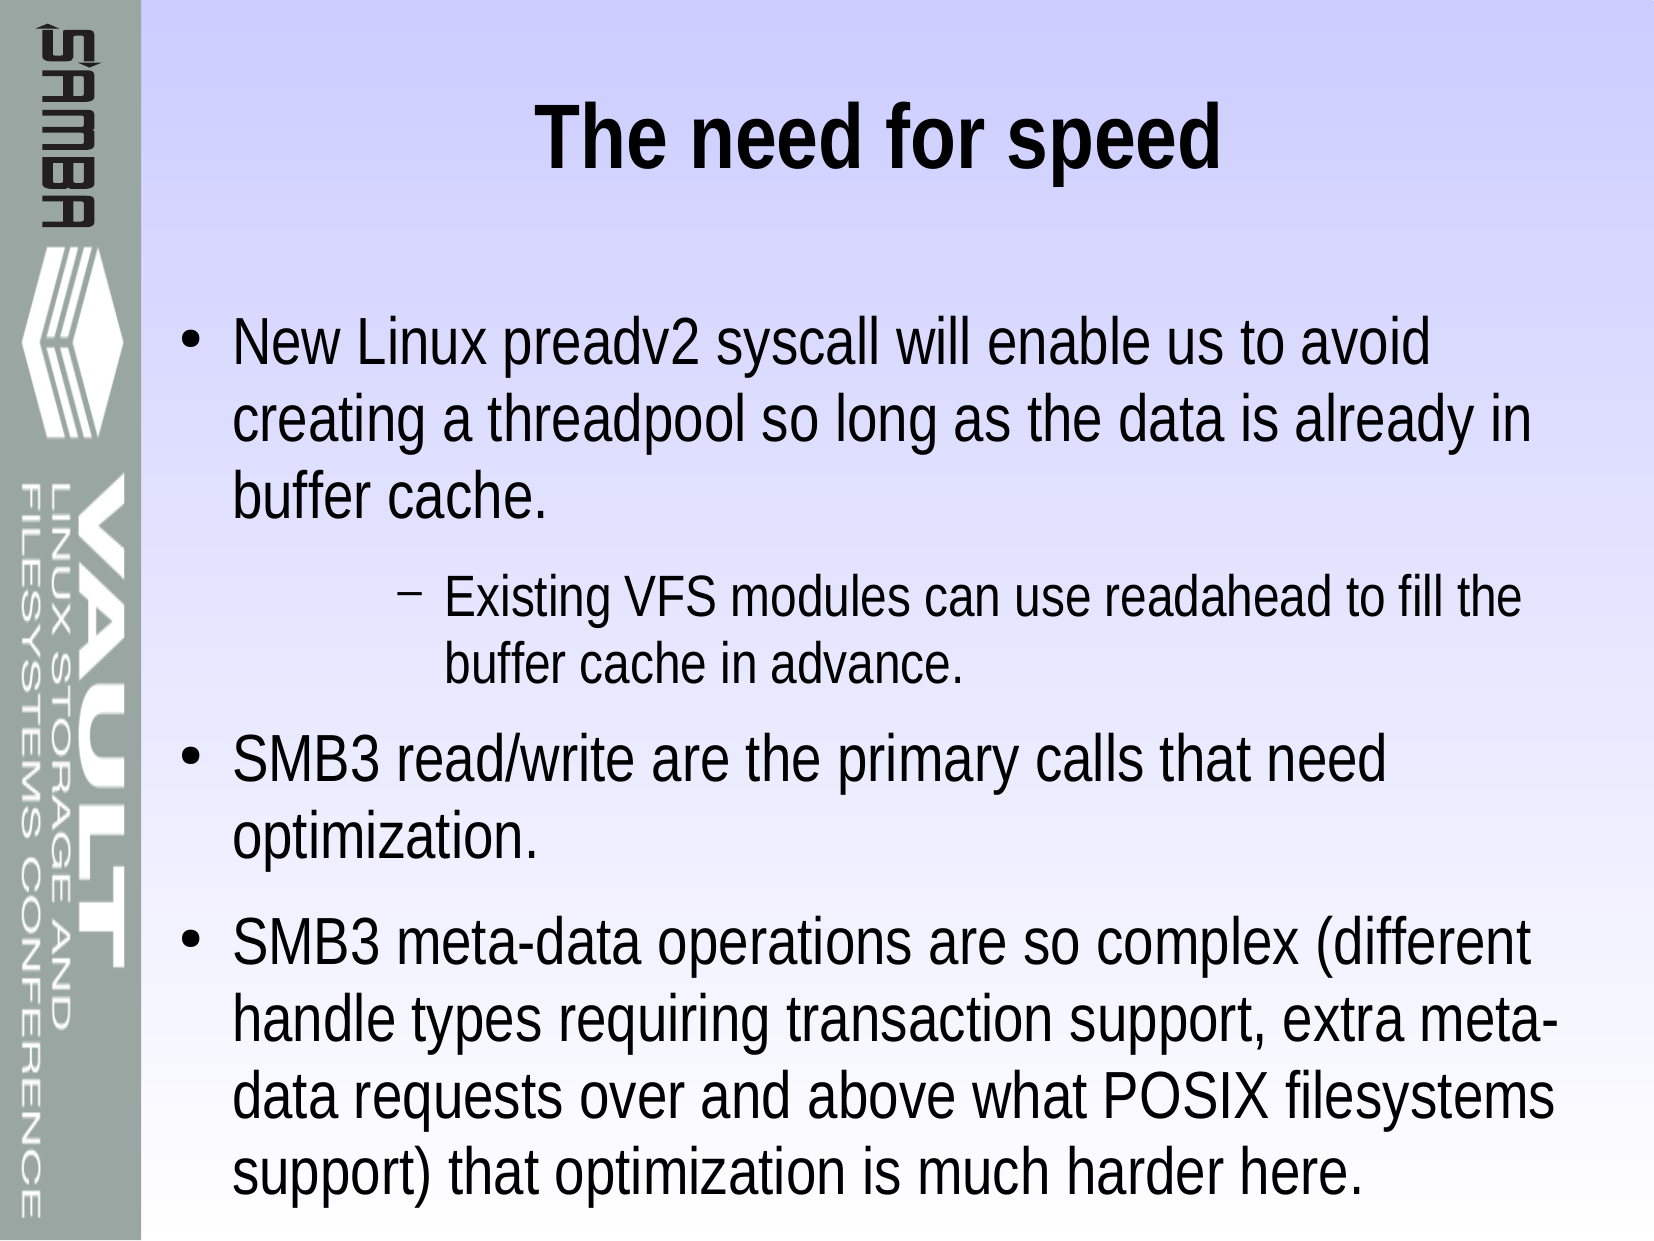

# The need for speed
New Linux preadv2 syscall will enable us to avoid creating a threadpool so long as the data is already in buffer cache.
Existing VFS modules can use readahead to fill the buffer cache in advance.
SMB3 read/write are the primary calls that need optimization.
SMB3 meta-data operations are so complex (different handle types requiring transaction support, extra meta-data requests over and above what POSIX filesystems support) that optimization is much harder here.